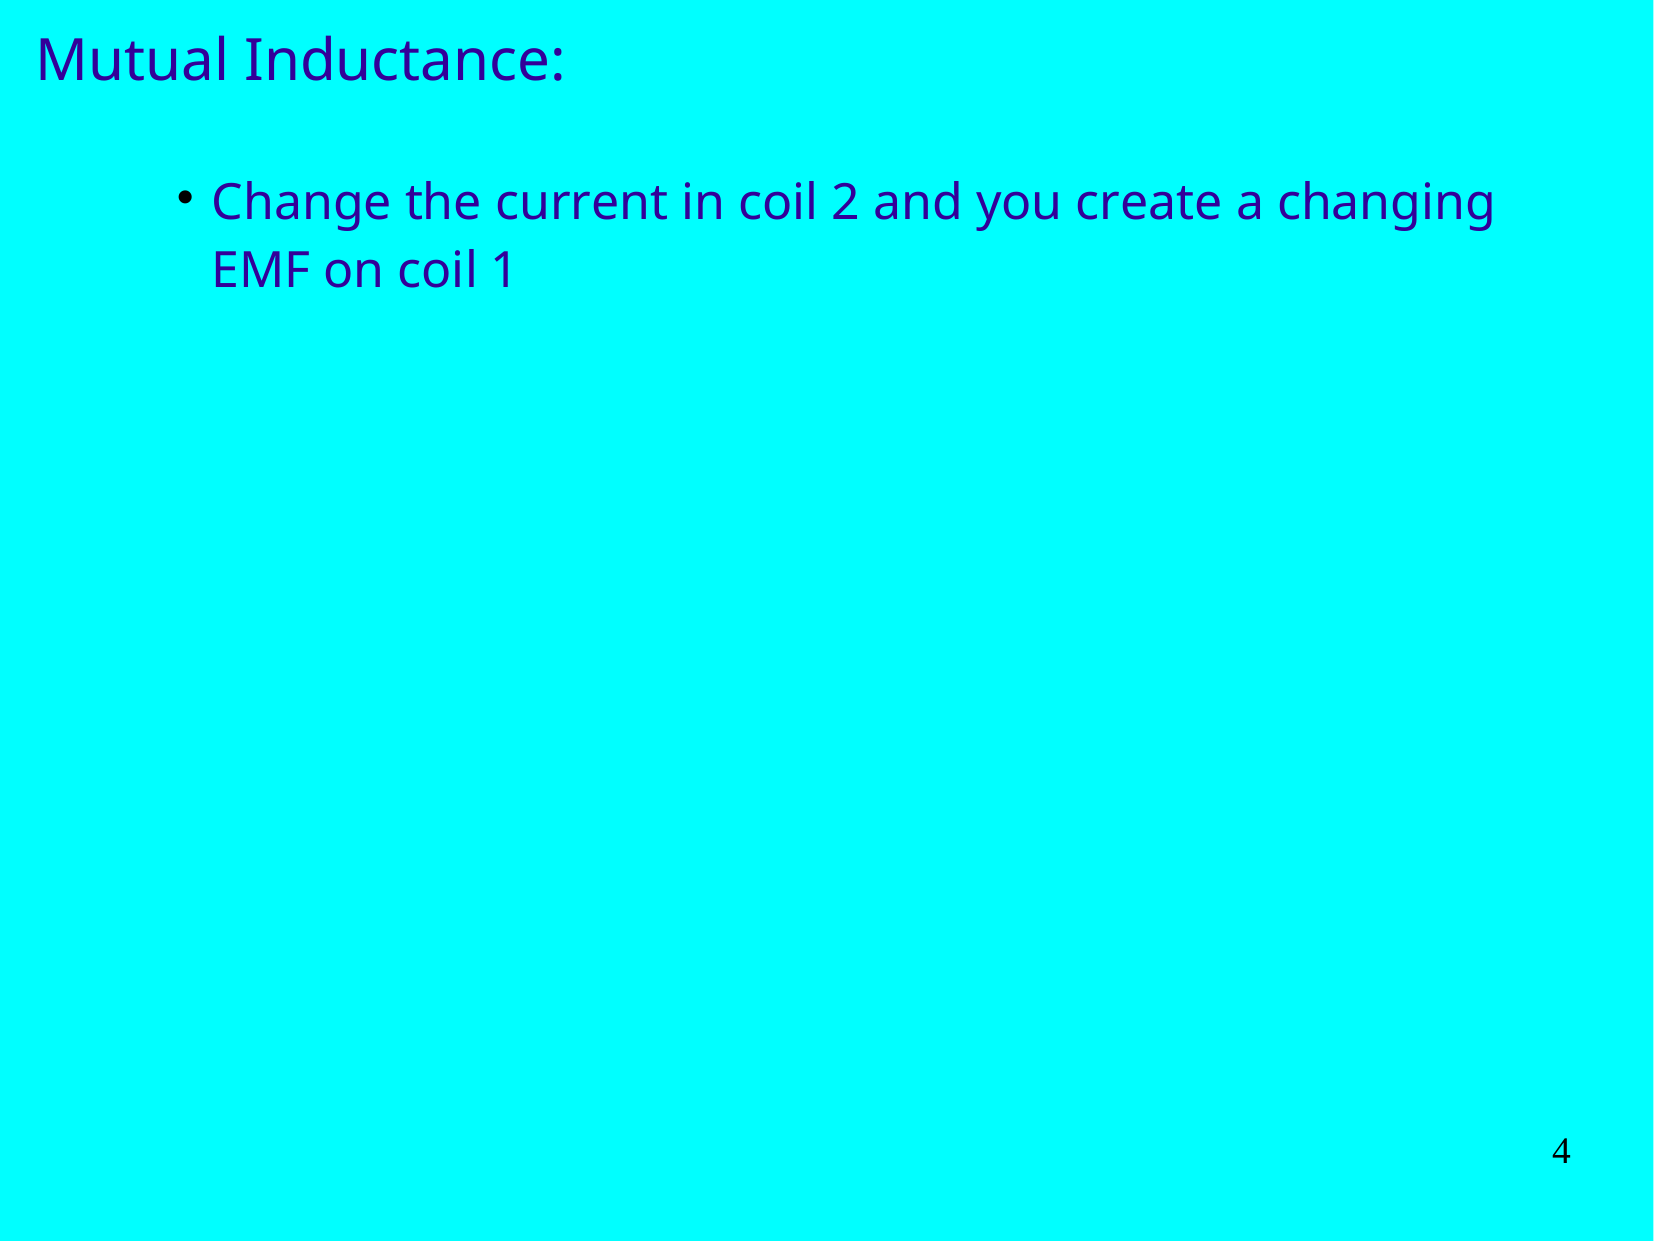

Mutual Inductance:
Change the current in coil 2 and you create a changing EMF on coil 1
4